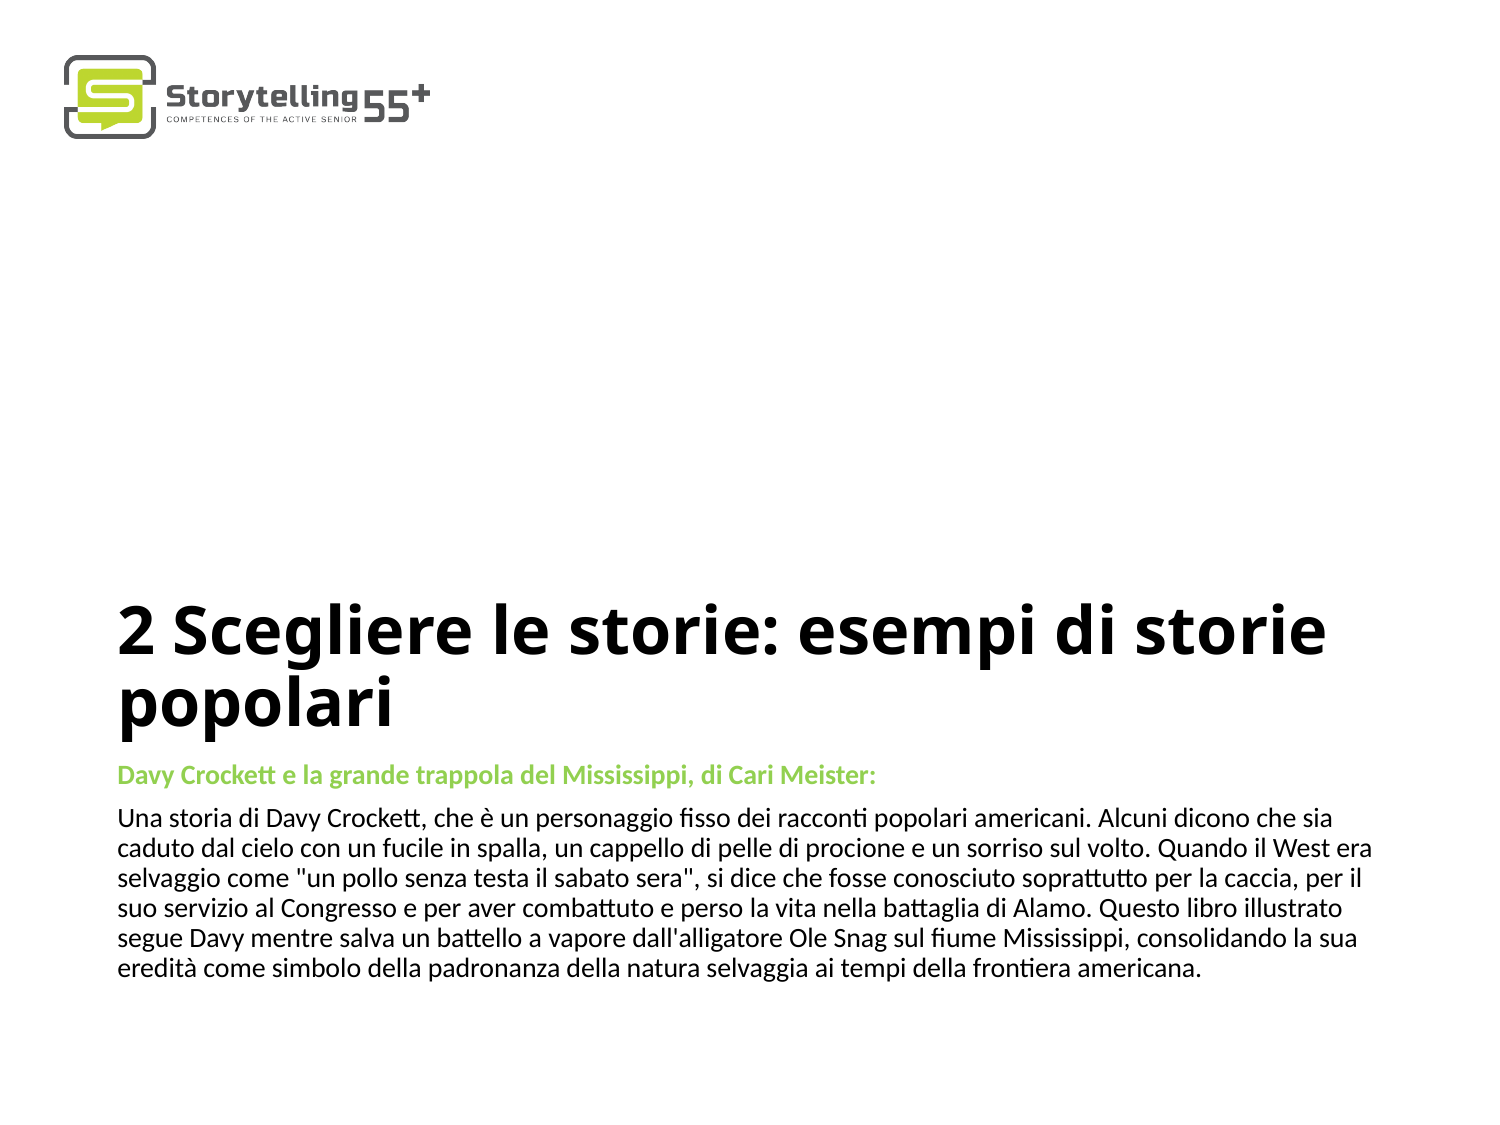

# 2 Scegliere le storie: esempi di storie popolari
Davy Crockett e la grande trappola del Mississippi, di Cari Meister:
Una storia di Davy Crockett, che è un personaggio fisso dei racconti popolari americani. Alcuni dicono che sia caduto dal cielo con un fucile in spalla, un cappello di pelle di procione e un sorriso sul volto. Quando il West era selvaggio come "un pollo senza testa il sabato sera", si dice che fosse conosciuto soprattutto per la caccia, per il suo servizio al Congresso e per aver combattuto e perso la vita nella battaglia di Alamo. Questo libro illustrato segue Davy mentre salva un battello a vapore dall'alligatore Ole Snag sul fiume Mississippi, consolidando la sua eredità come simbolo della padronanza della natura selvaggia ai tempi della frontiera americana.